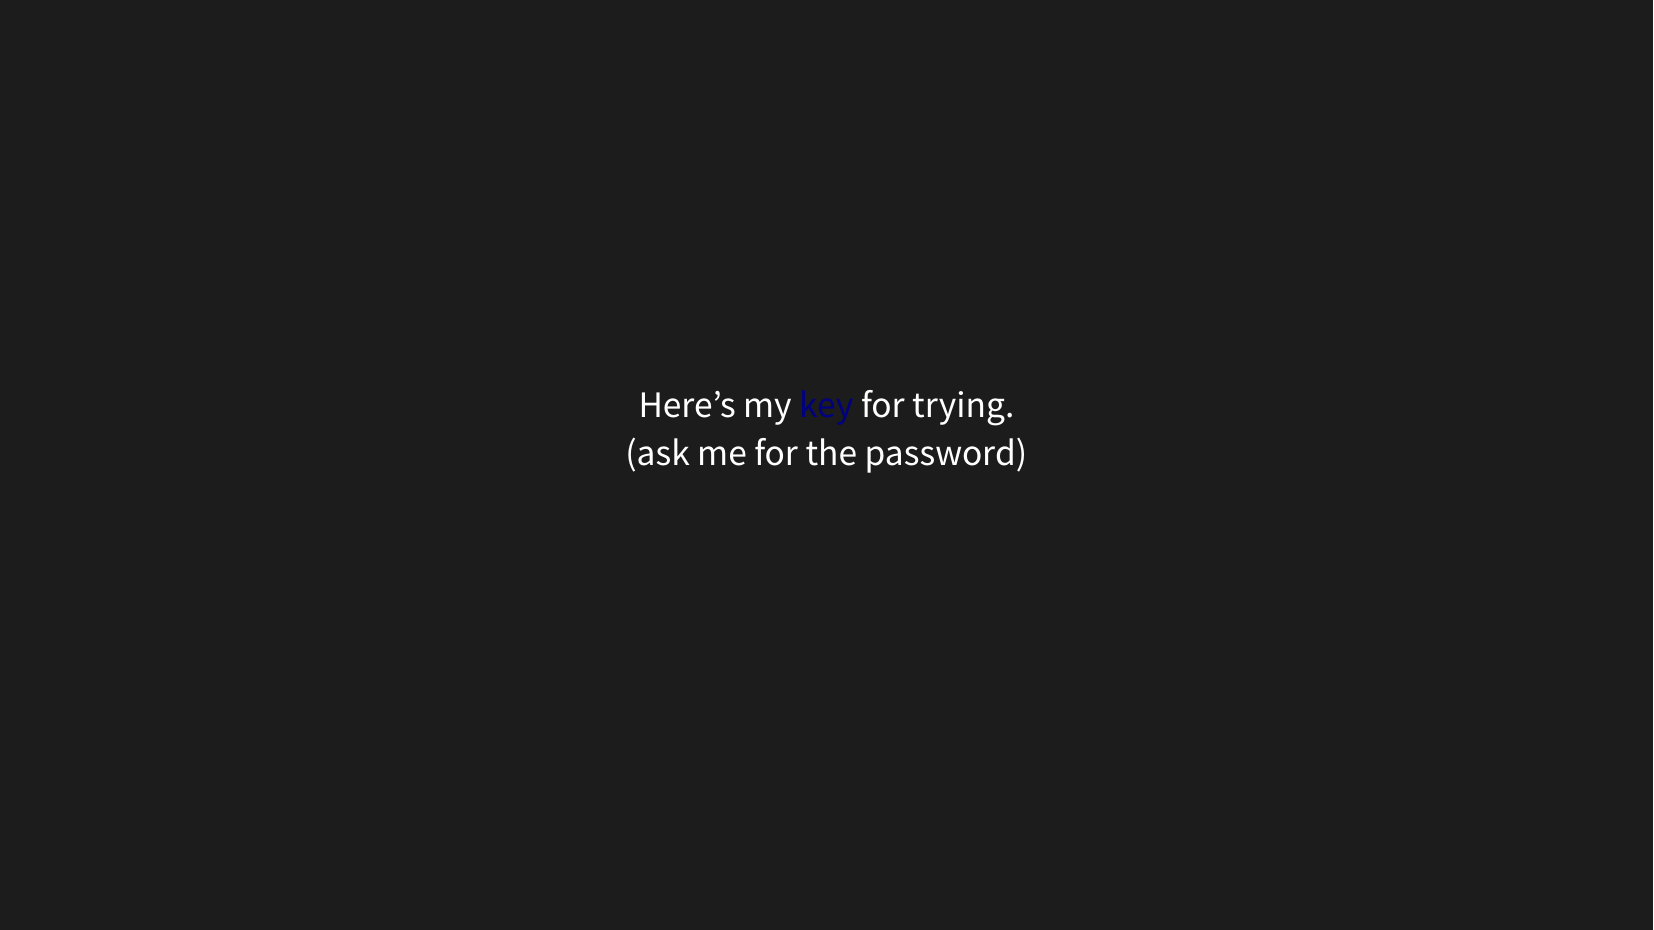

# Here’s my key for trying. (ask me for the password)